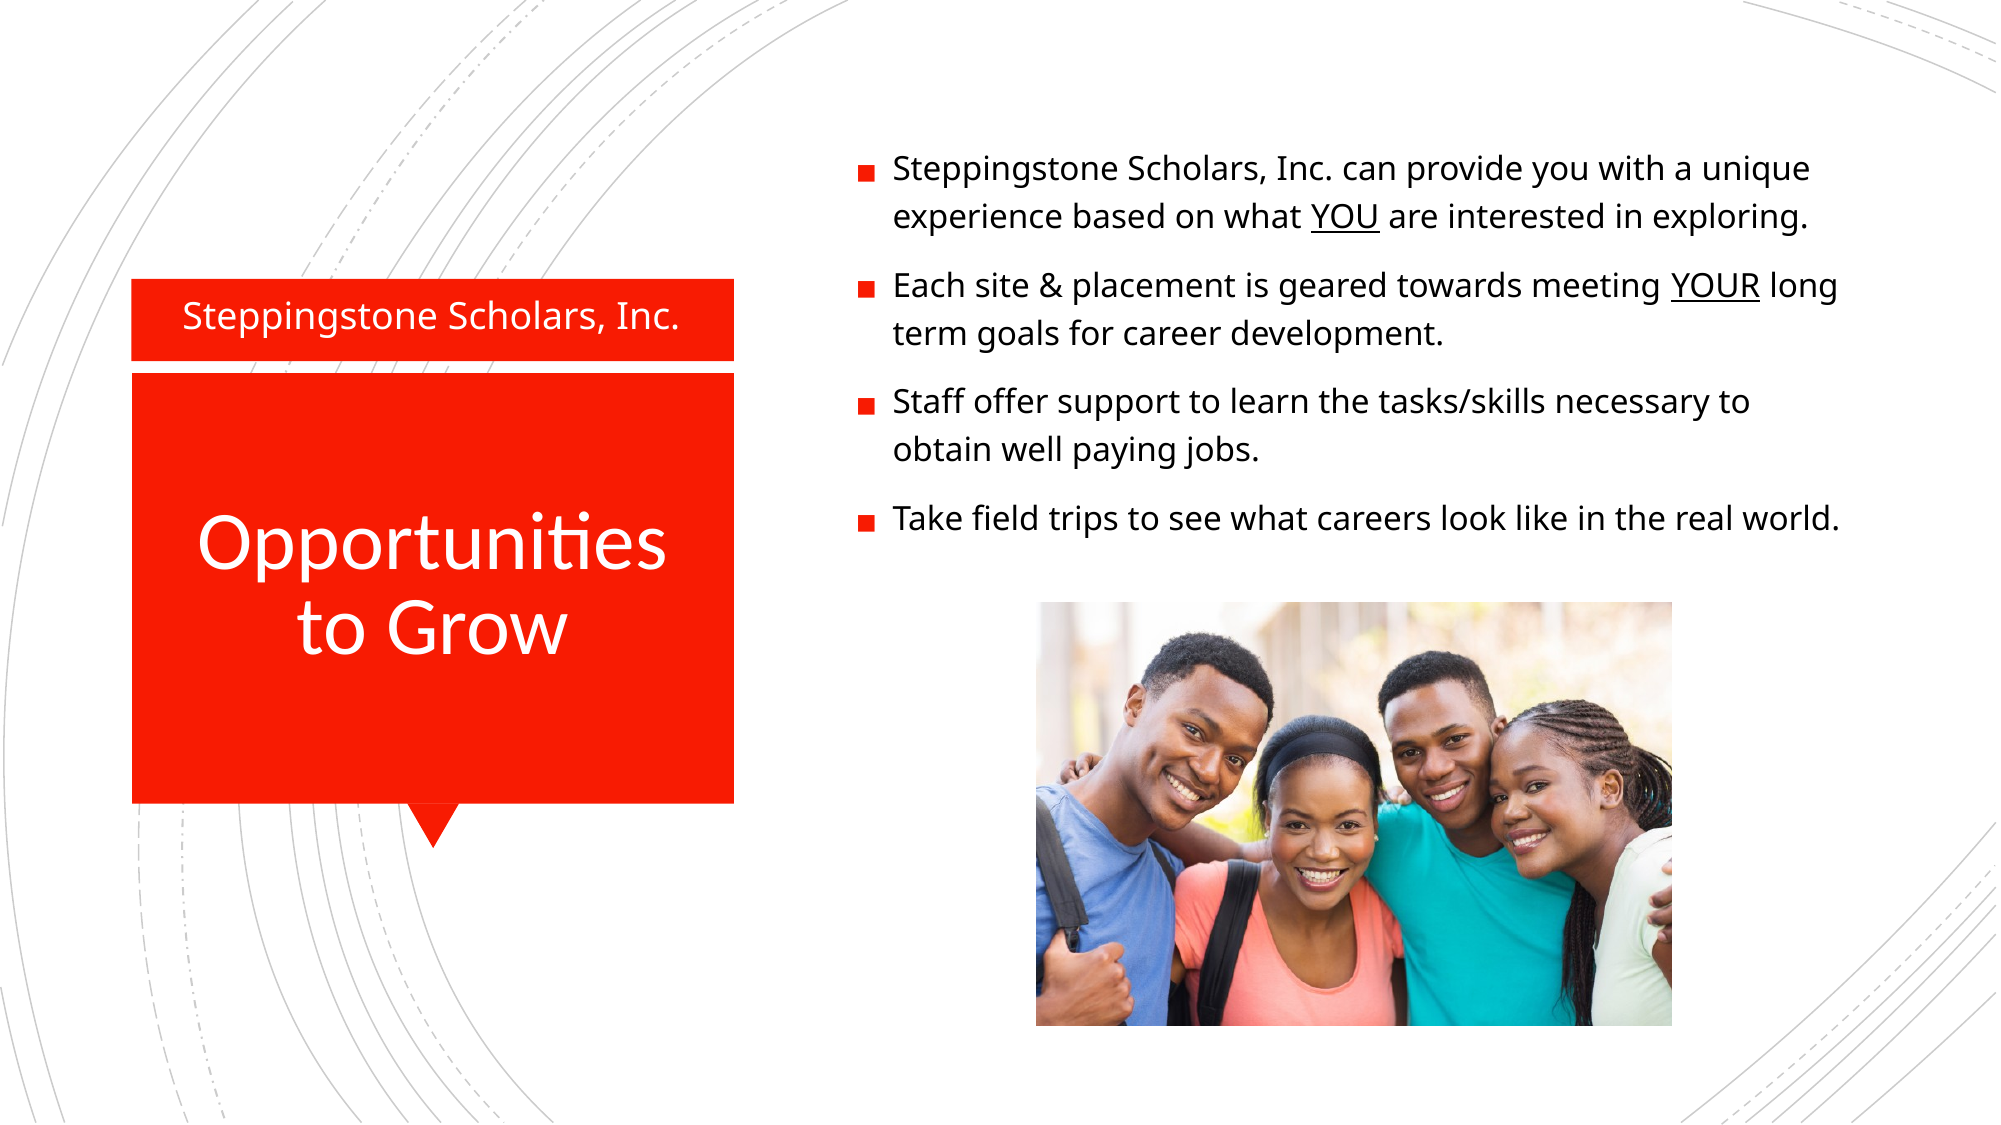

Steppingstone Scholars, Inc. can provide you with a unique experience based on what YOU are interested in exploring.
Each site & placement is geared towards meeting YOUR long term goals for career development.
Staff offer support to learn the tasks/skills necessary to obtain well paying jobs.
Take field trips to see what careers look like in the real world.
Steppingstone Scholars, Inc.
# Opportunities to Grow